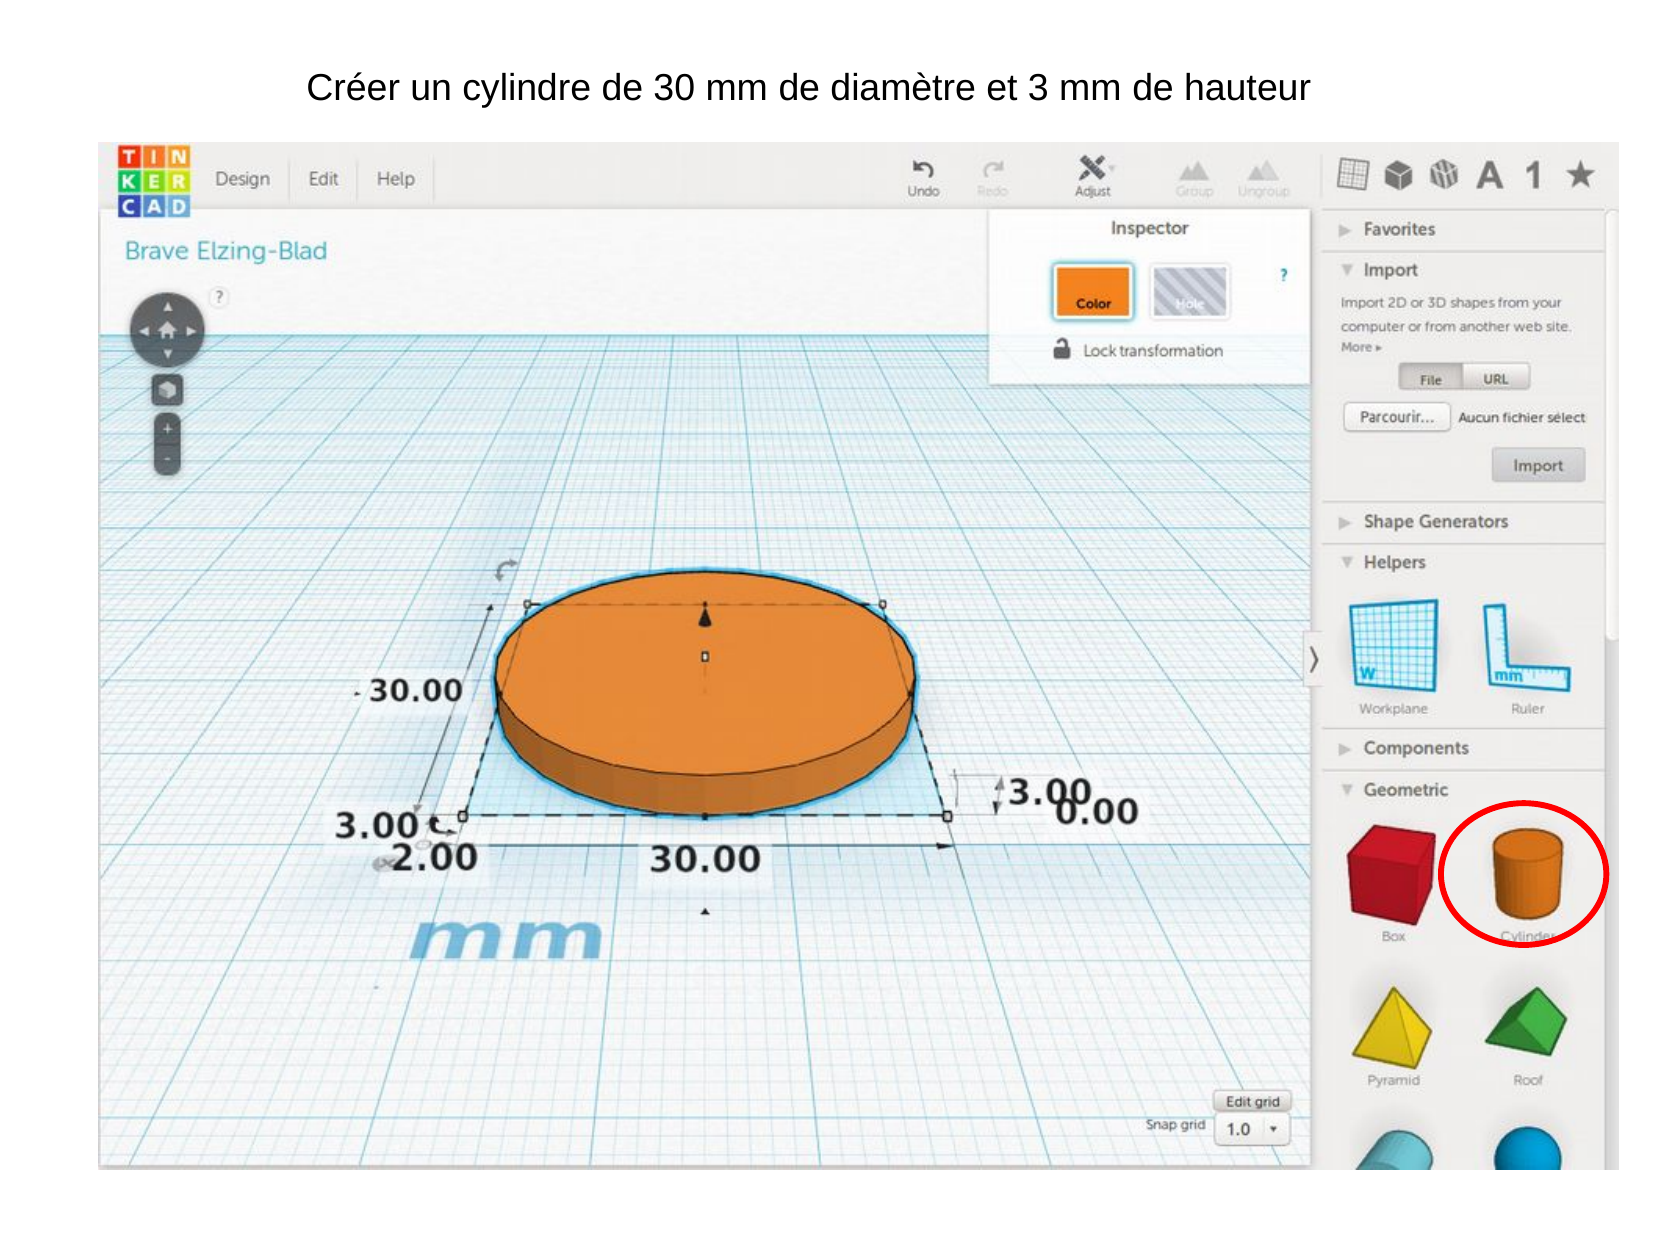

Créer un cylindre de 30 mm de diamètre et 3 mm de hauteur